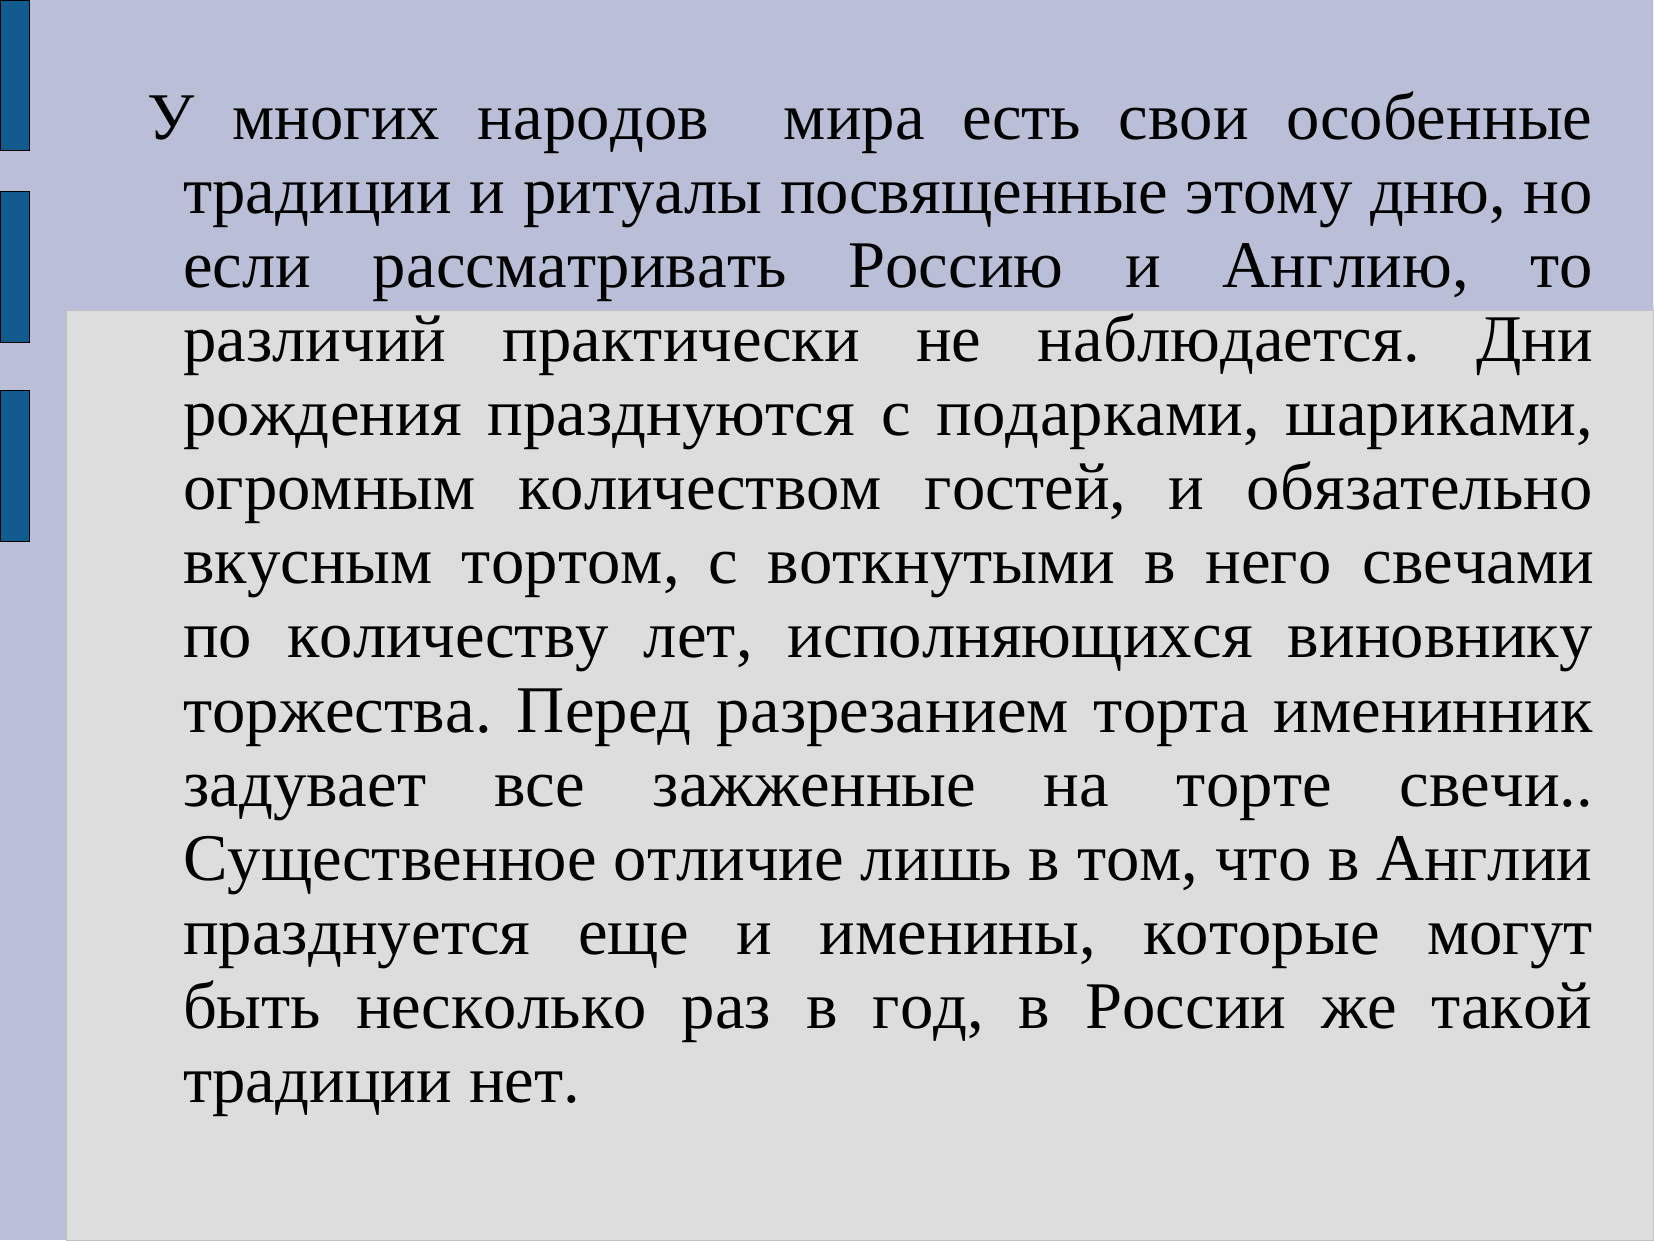

У многих народов мира есть свои особенные традиции и ритуалы посвященные этому дню, но если рассматривать Россию и Англию, то различий практически не наблюдается. Дни рождения празднуются с подарками, шариками, огромным количеством гостей, и обязательно вкусным тортом, с воткнутыми в него свечами по количеству лет, исполняющихся виновнику торжества. Перед разрезанием торта именинник задувает все зажженные на торте свечи.. Существенное отличие лишь в том, что в Англии празднуется еще и именины, которые могут быть несколько раз в год, в России же такой традиции нет.